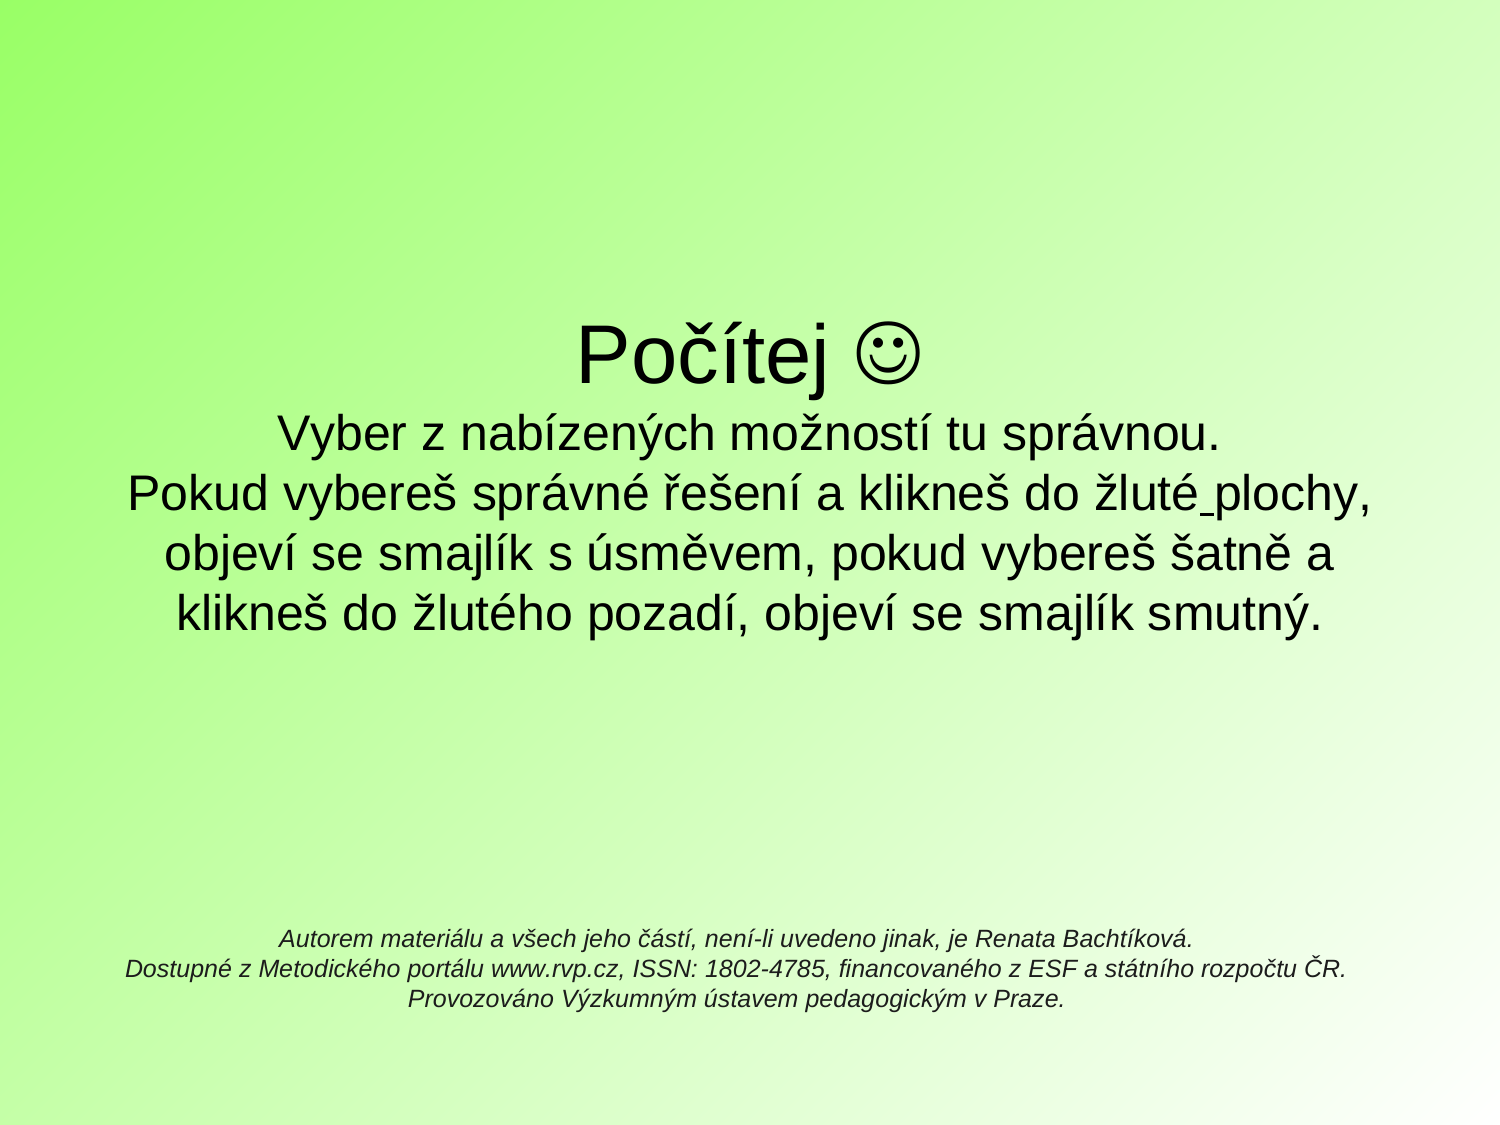

# Počítej Vyber z nabízených možností tu správnou. Pokud vybereš správné řešení a klikneš do žluté plochy, objeví se smajlík s úsměvem, pokud vybereš šatně a klikneš do žlutého pozadí, objeví se smajlík smutný.
Autorem materiálu a všech jeho částí, není-li uvedeno jinak, je Renata Bachtíková.
Dostupné z Metodického portálu www.rvp.cz, ISSN: 1802-4785, financovaného z ESF a státního rozpočtu ČR.
Provozováno Výzkumným ústavem pedagogickým v Praze.